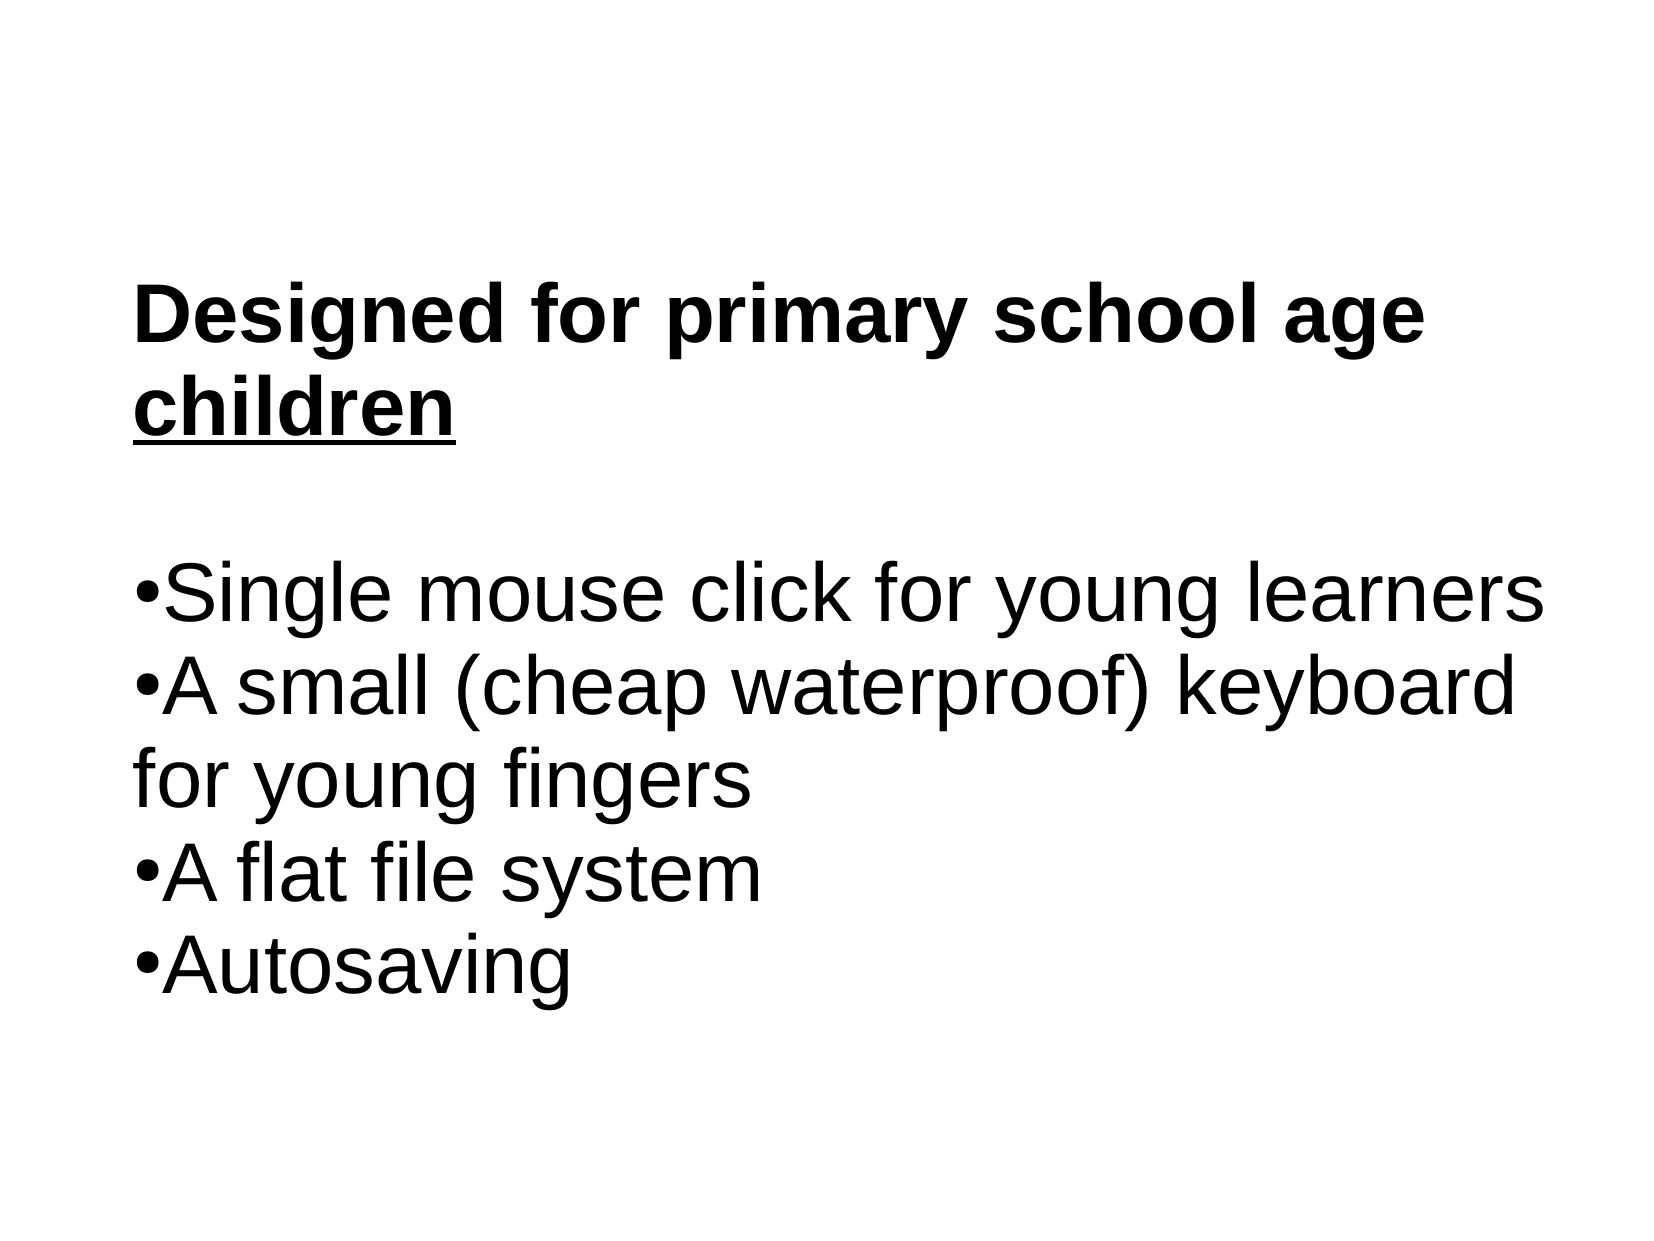

Designed for primary school age children
Single mouse click for young learners
A small (cheap waterproof) keyboard for young fingers
A flat file system
Autosaving